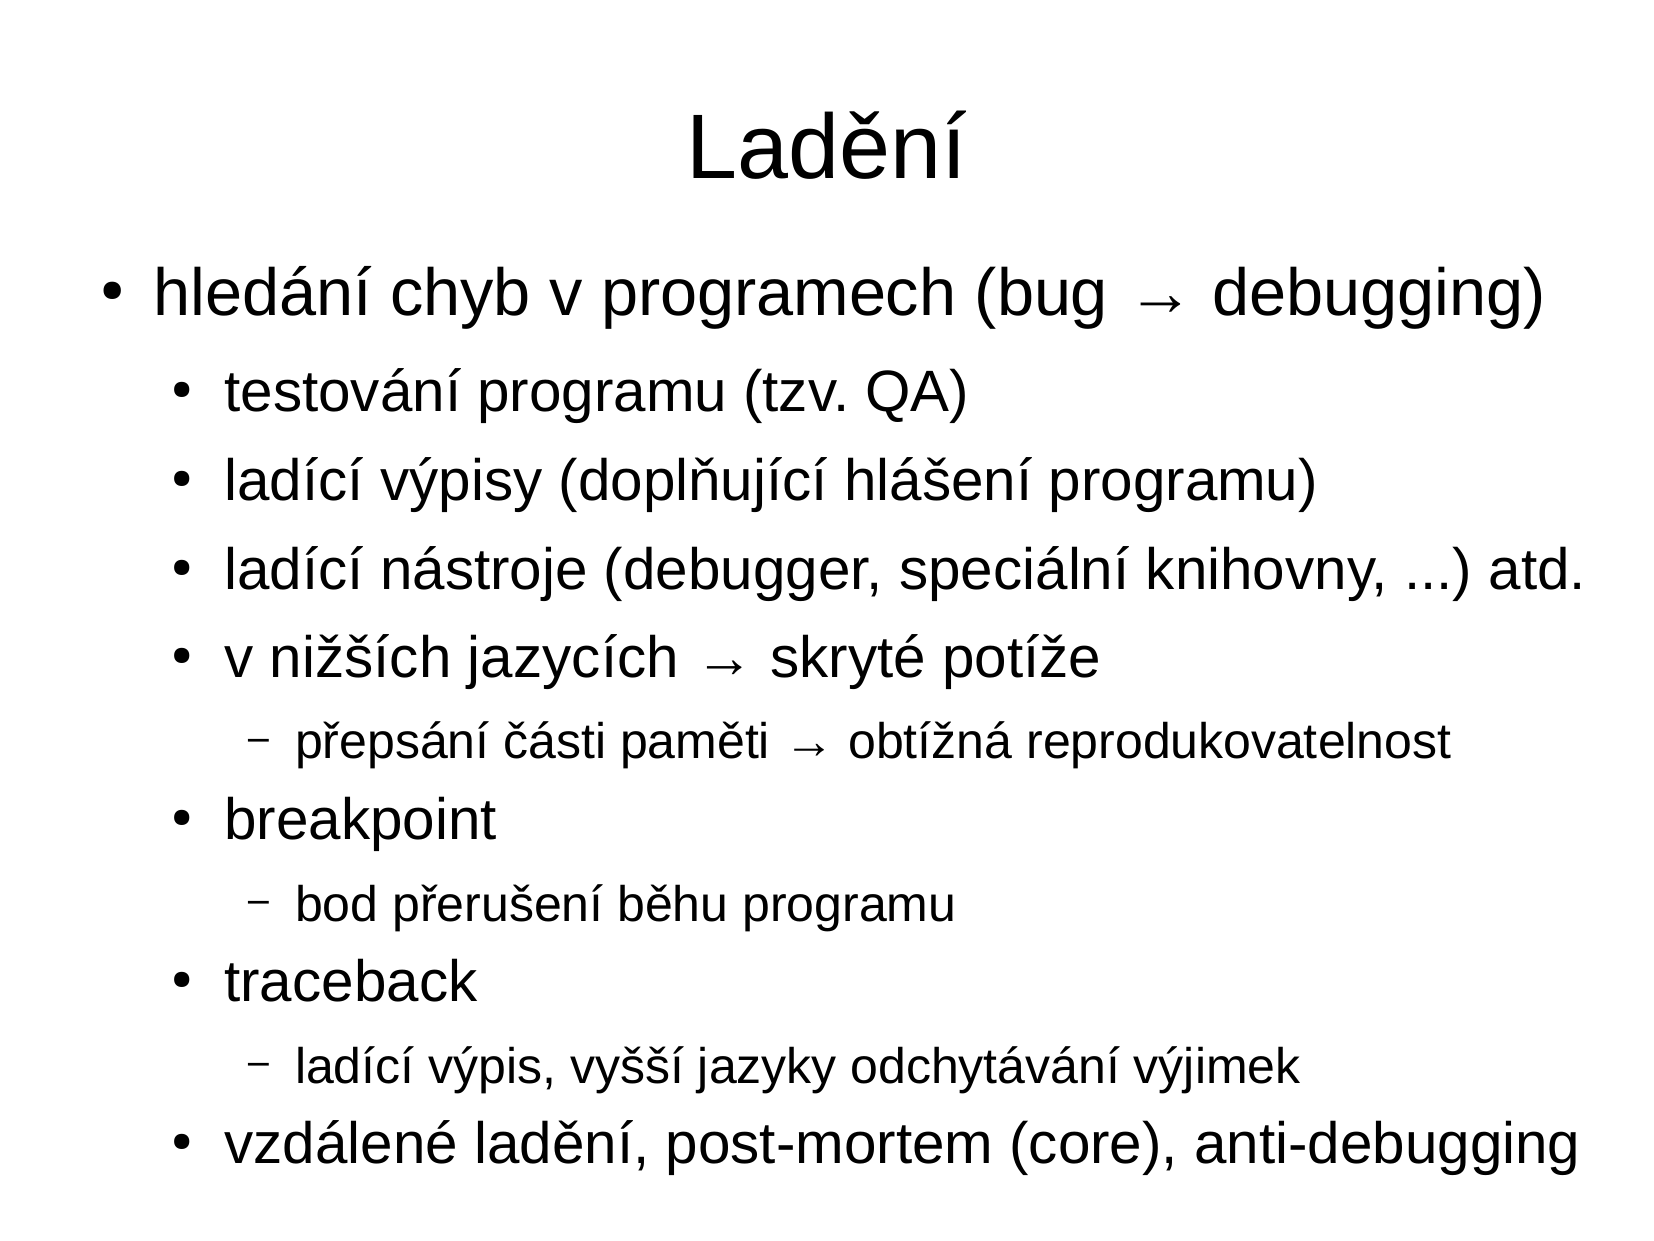

# Ladění
hledání chyb v programech (bug → debugging)
testování programu (tzv. QA)
ladící výpisy (doplňující hlášení programu)
ladící nástroje (debugger, speciální knihovny, ...) atd.
v nižších jazycích → skryté potíže
přepsání části paměti → obtížná reprodukovatelnost
breakpoint
bod přerušení běhu programu
traceback
ladící výpis, vyšší jazyky odchytávání výjimek
vzdálené ladění, post-mortem (core), anti-debugging